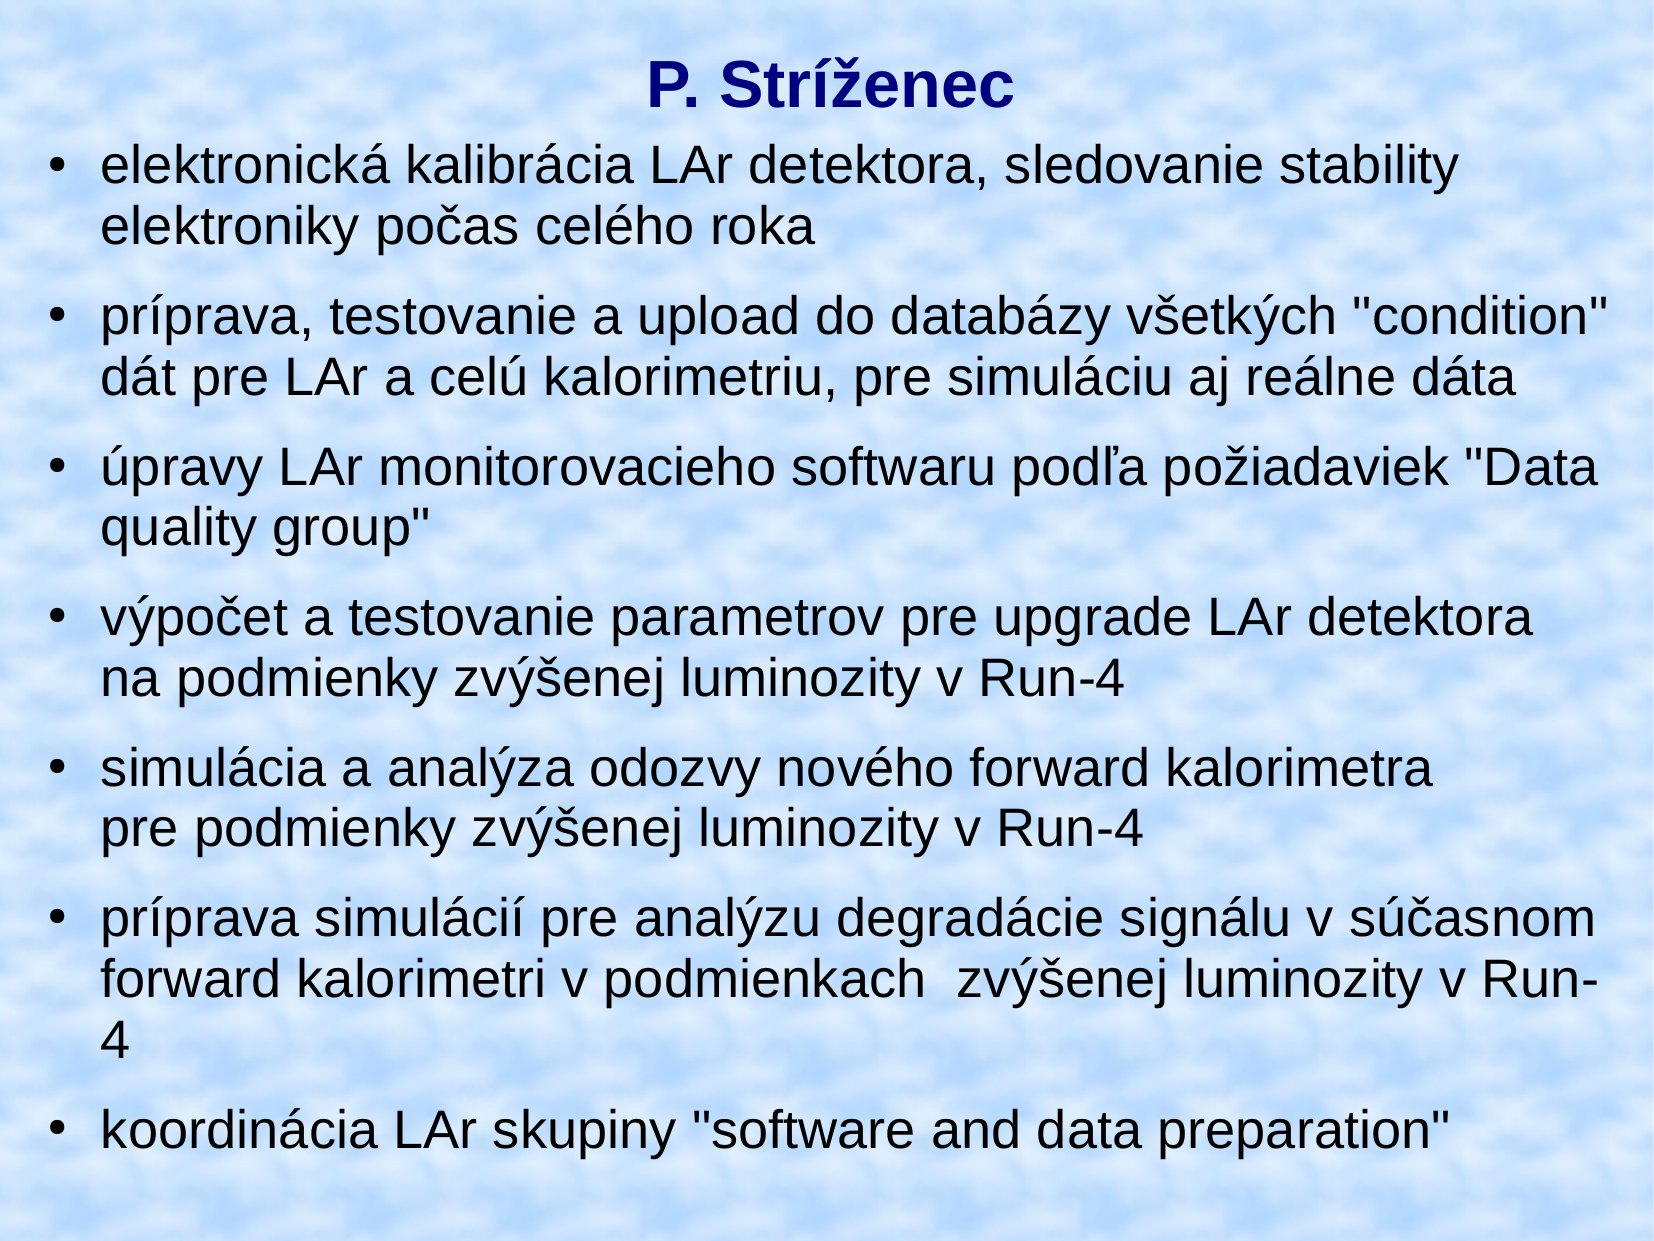

# P. Stríženec
elektronická kalibrácia LAr detektora, sledovanie stability elektroniky počas celého roka
príprava, testovanie a upload do databázy všetkých "condition" dát pre LAr a celú kalorimetriu, pre simuláciu aj reálne dáta
úpravy LAr monitorovacieho softwaru podľa požiadaviek "Data quality group"
výpočet a testovanie parametrov pre upgrade LAr detektora na podmienky zvýšenej luminozity v Run-4
simulácia a analýza odozvy nového forward kalorimetra pre podmienky zvýšenej luminozity v Run-4
príprava simulácií pre analýzu degradácie signálu v súčasnom forward kalorimetri v podmienkach zvýšenej luminozity v Run-4
koordinácia LAr skupiny "software and data preparation"